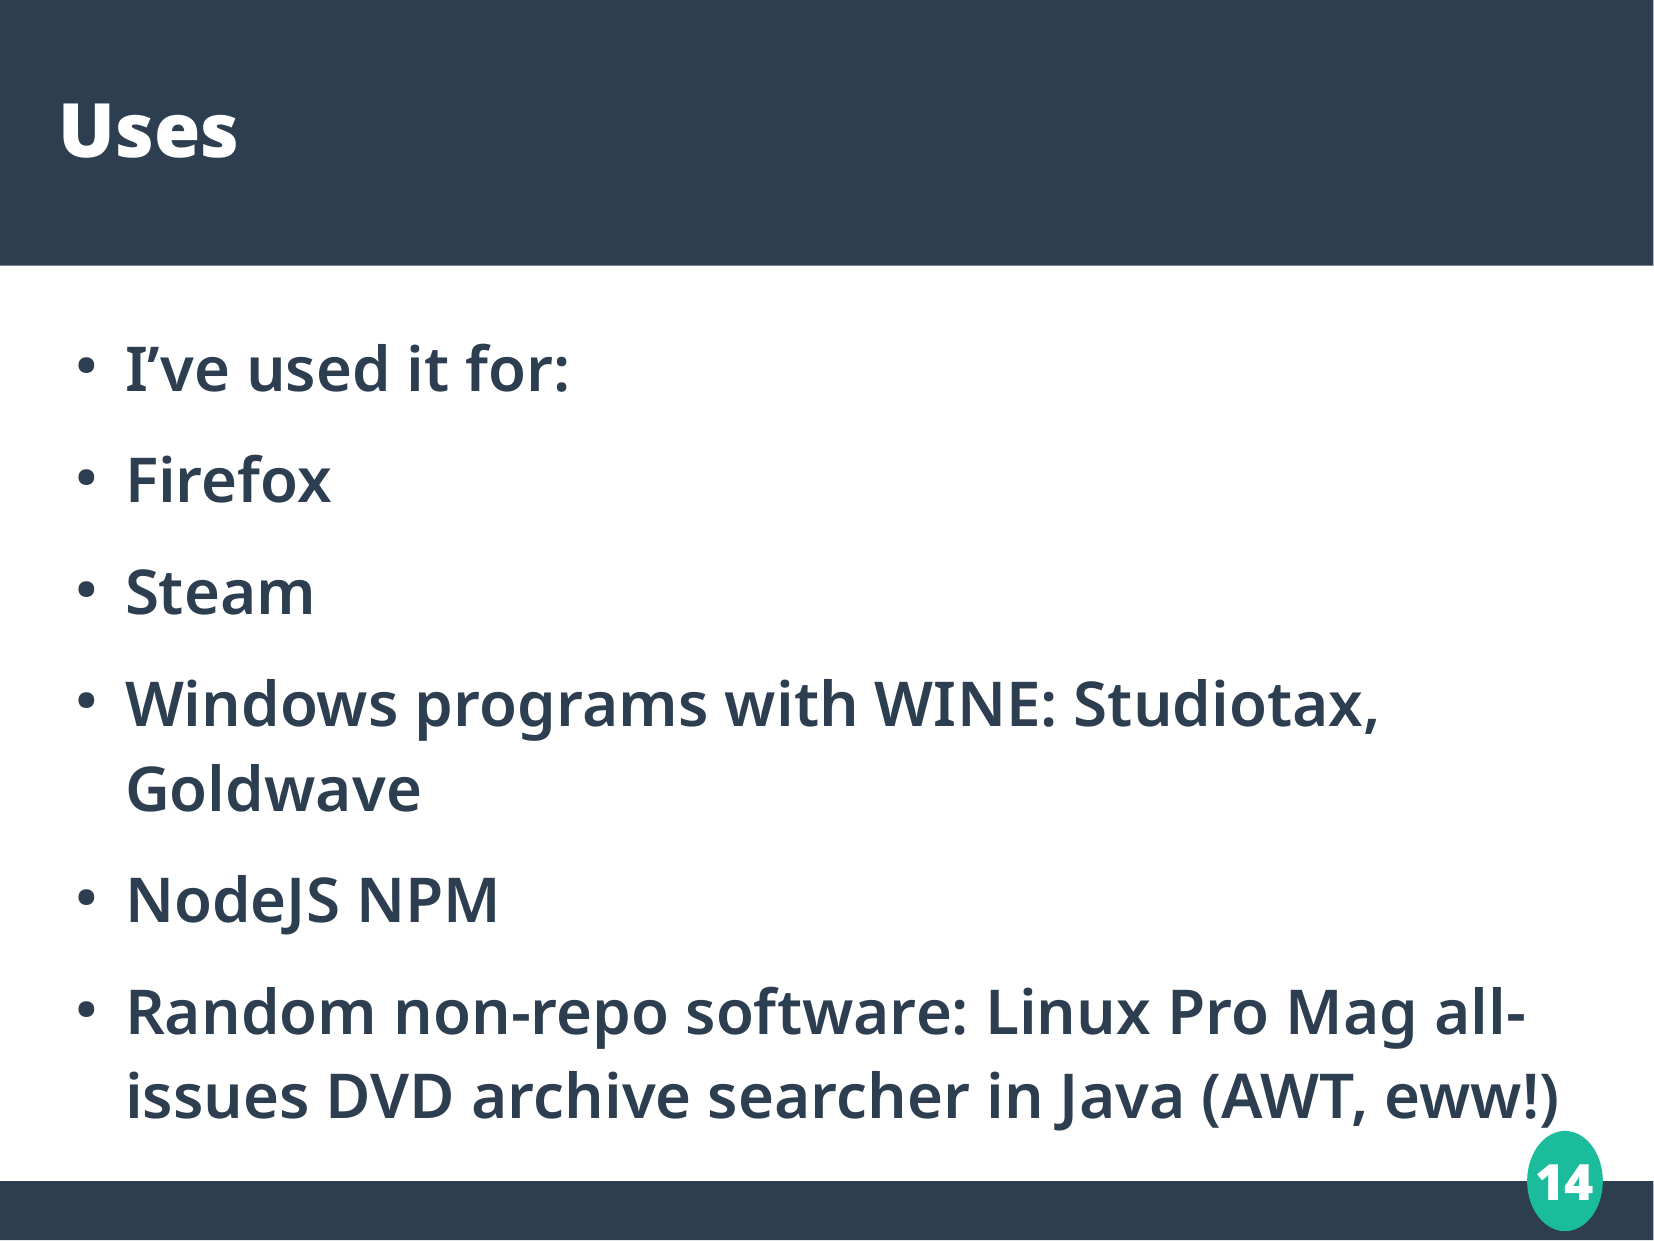

# Uses
I’ve used it for:
Firefox
Steam
Windows programs with WINE: Studiotax, Goldwave
NodeJS NPM
Random non-repo software: Linux Pro Mag all-issues DVD archive searcher in Java (AWT, eww!)